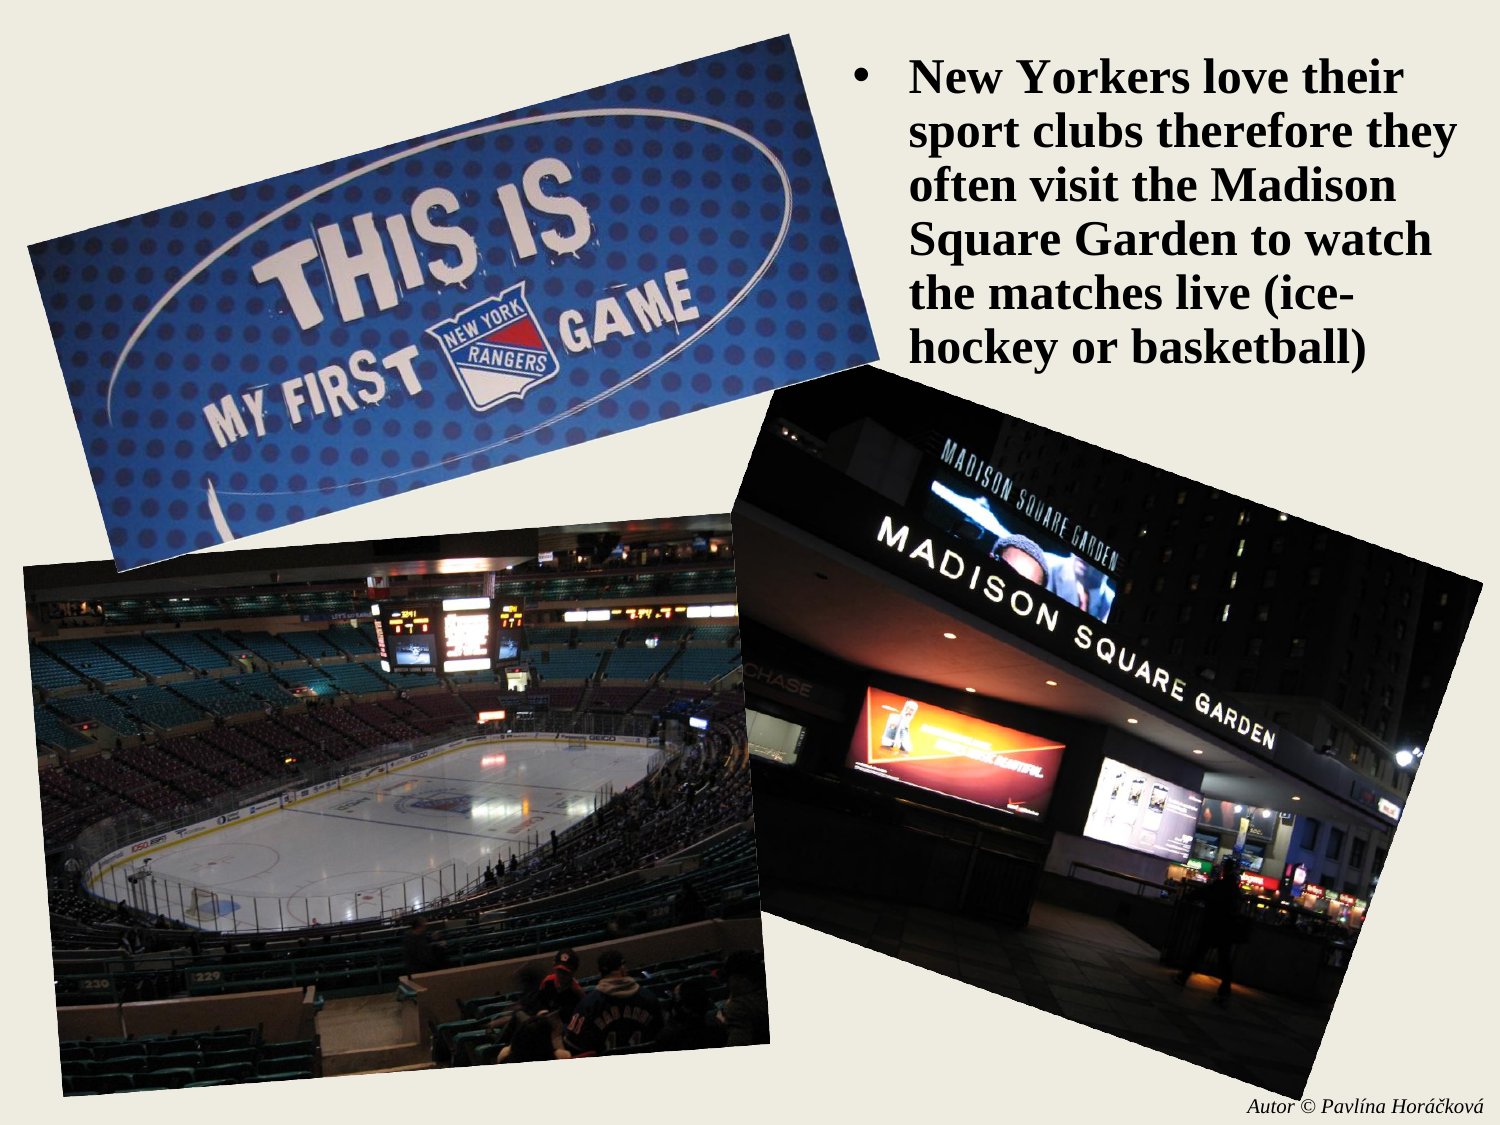

# New Yorkers love their sport clubs therefore they often visit the Madison Square Garden to watch the matches live (ice-hockey or basketball)
Autor © Pavlína Horáčková